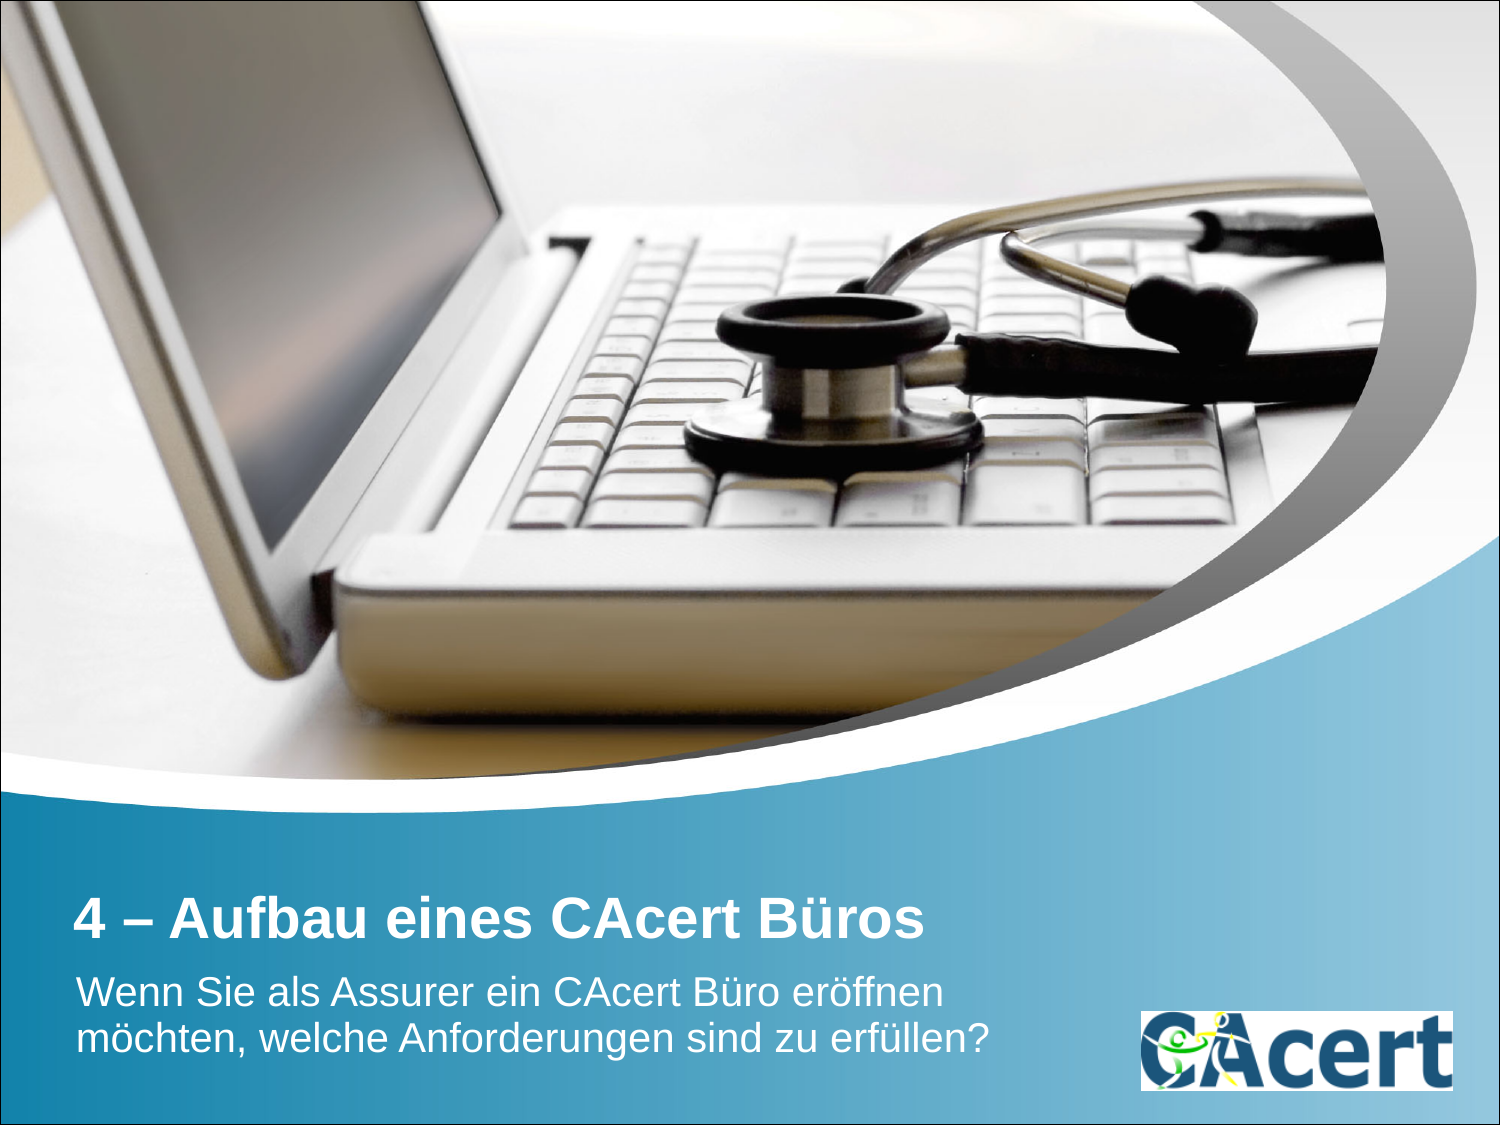

# 4 – Aufbau eines CAcert Büros
Wenn Sie als Assurer ein CAcert Büro eröffnen möchten, welche Anforderungen sind zu erfüllen?